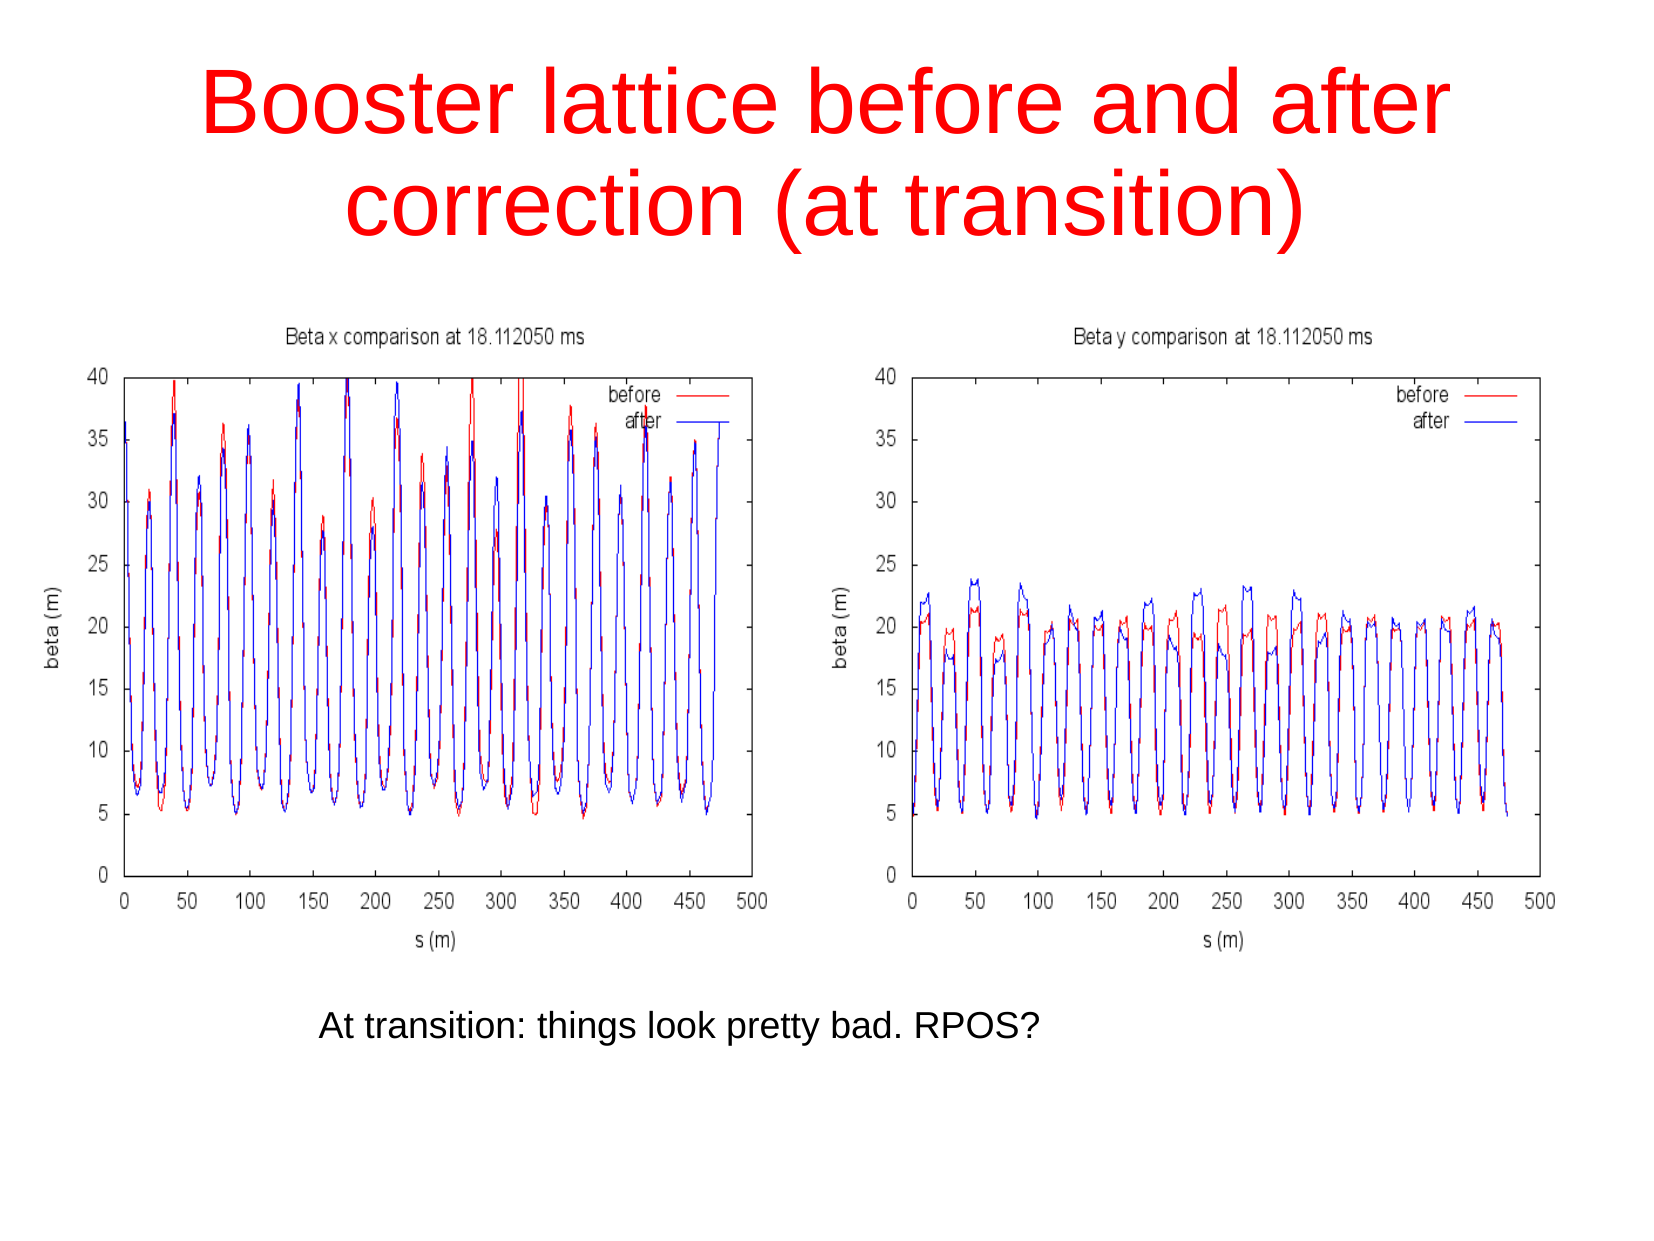

# Booster lattice before and after correction (at transition)
At transition: things look pretty bad. RPOS?